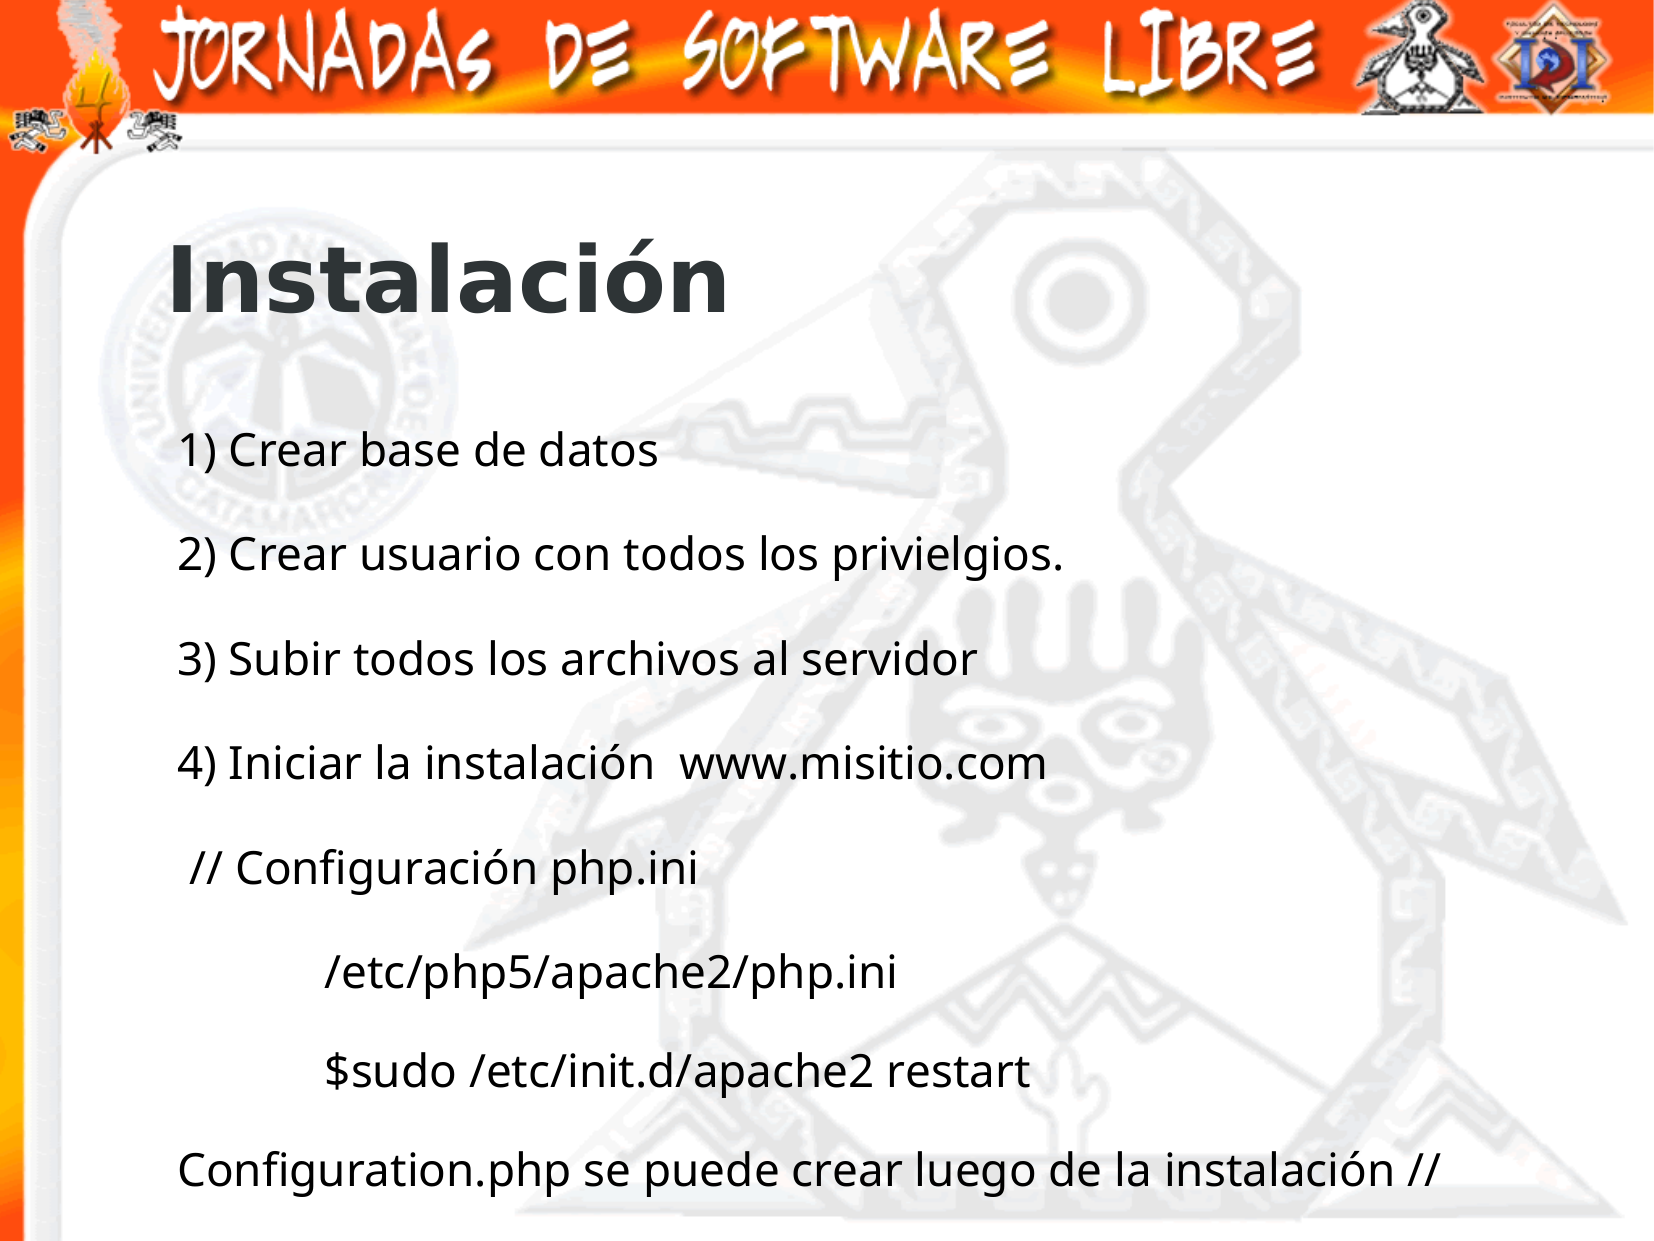

# Instalación
1) Crear base de datos
2) Crear usuario con todos los privielgios.
3) Subir todos los archivos al servidor
4) Iniciar la instalación www.misitio.com
 // Configuración php.ini
/etc/php5/apache2/php.ini
$sudo /etc/init.d/apache2 restart
Configuration.php se puede crear luego de la instalación //